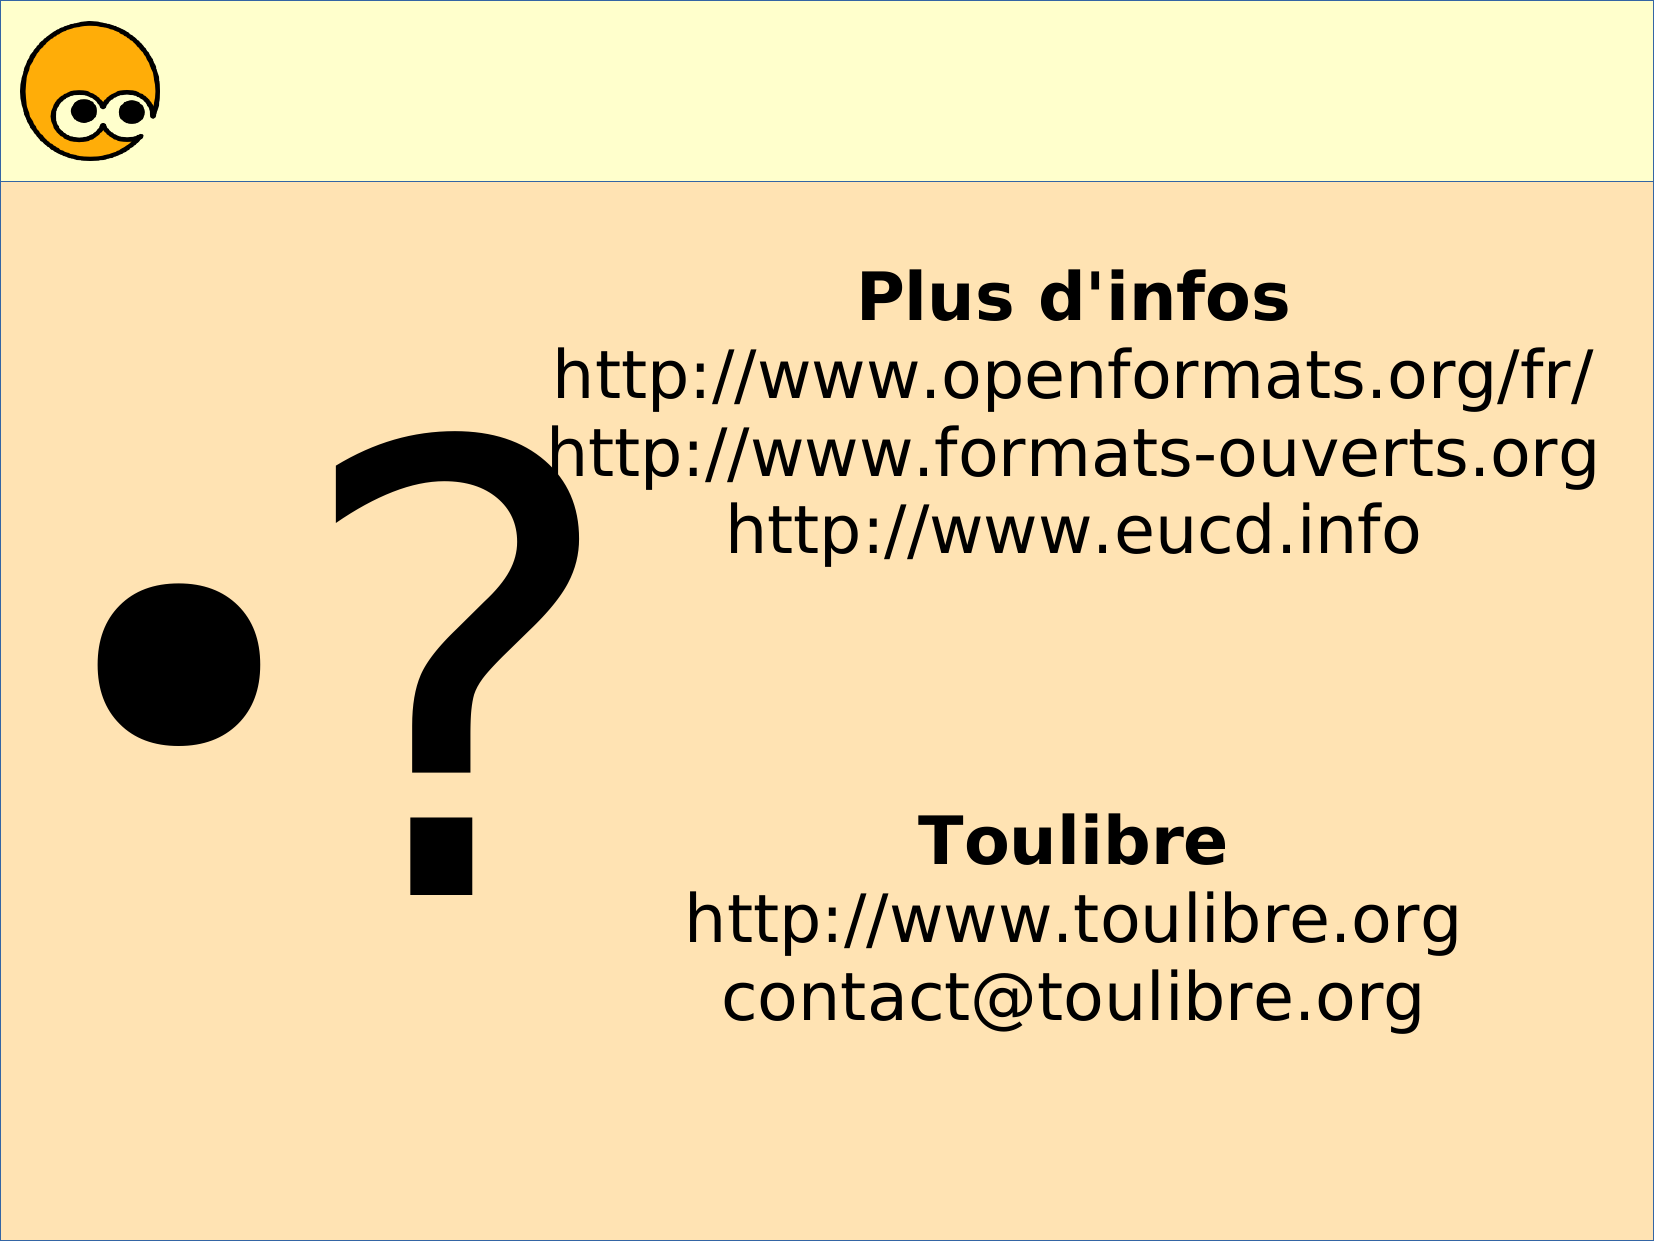

Plus d'infos
http://www.openformats.org/fr/
http://www.formats-ouverts.org
http://www.eucd.info
Toulibre
http://www.toulibre.org
contact@toulibre.org
# ?